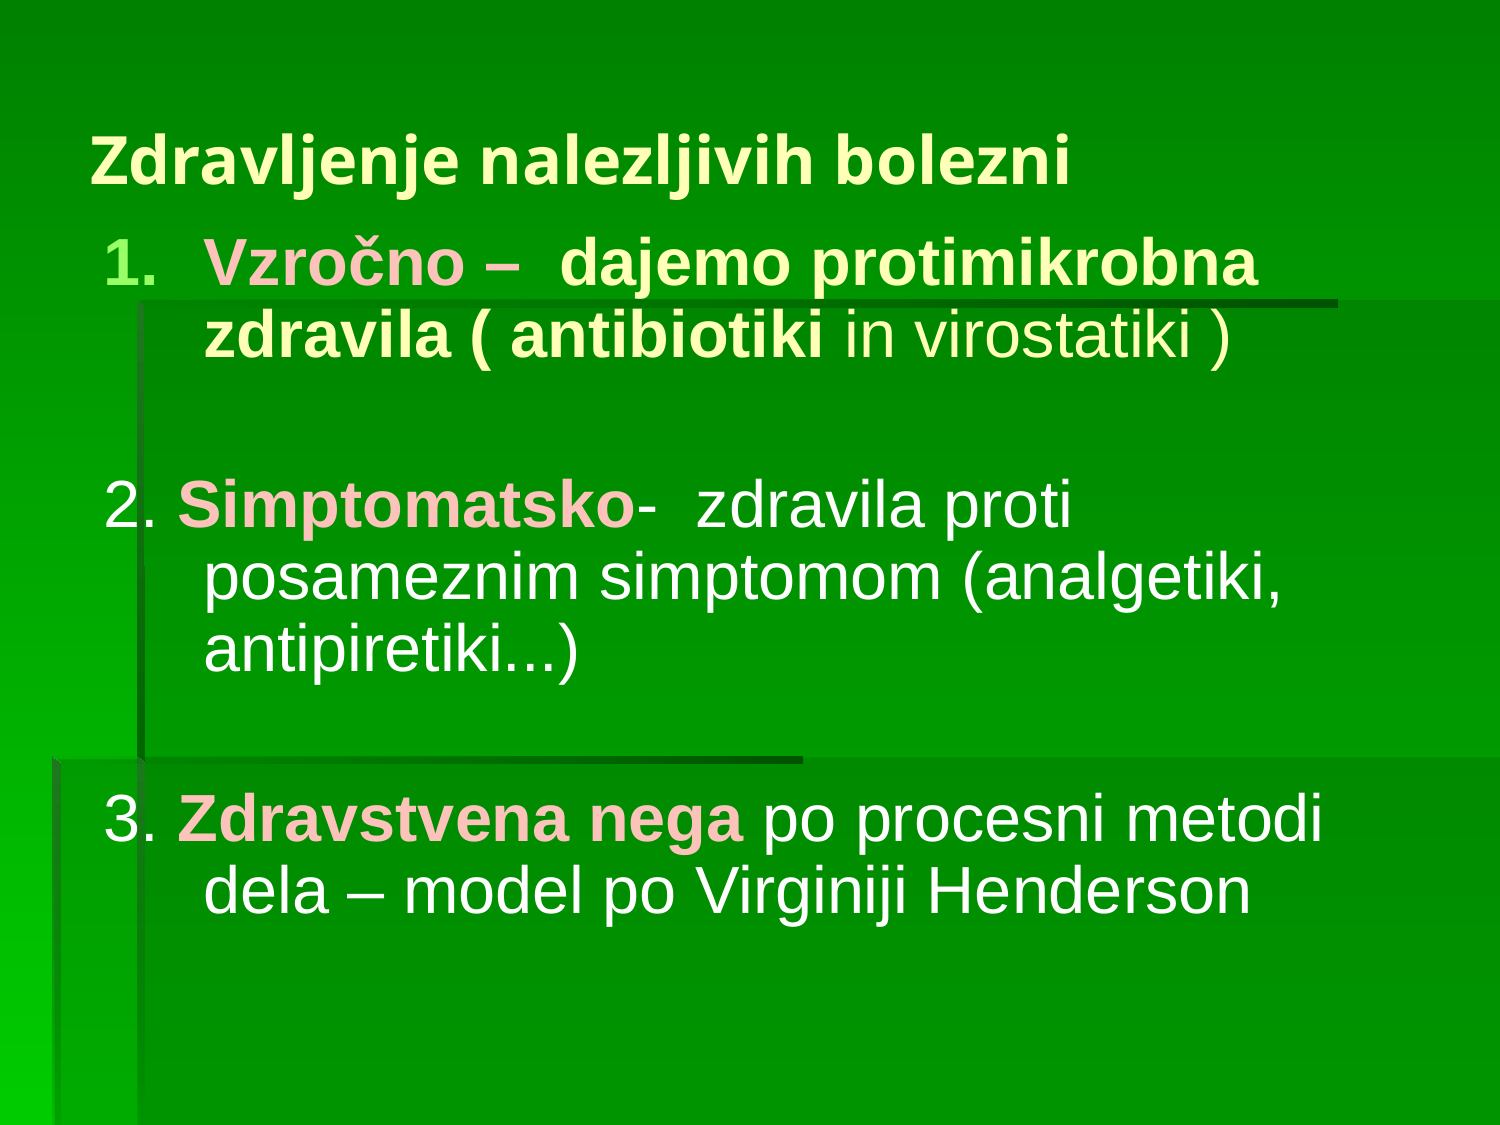

# Zdravljenje nalezljivih bolezni
Vzročno – dajemo protimikrobna zdravila ( antibiotiki in virostatiki )
2. Simptomatsko- zdravila proti posameznim simptomom (analgetiki, antipiretiki...)
3. Zdravstvena nega po procesni metodi dela – model po Virginiji Henderson